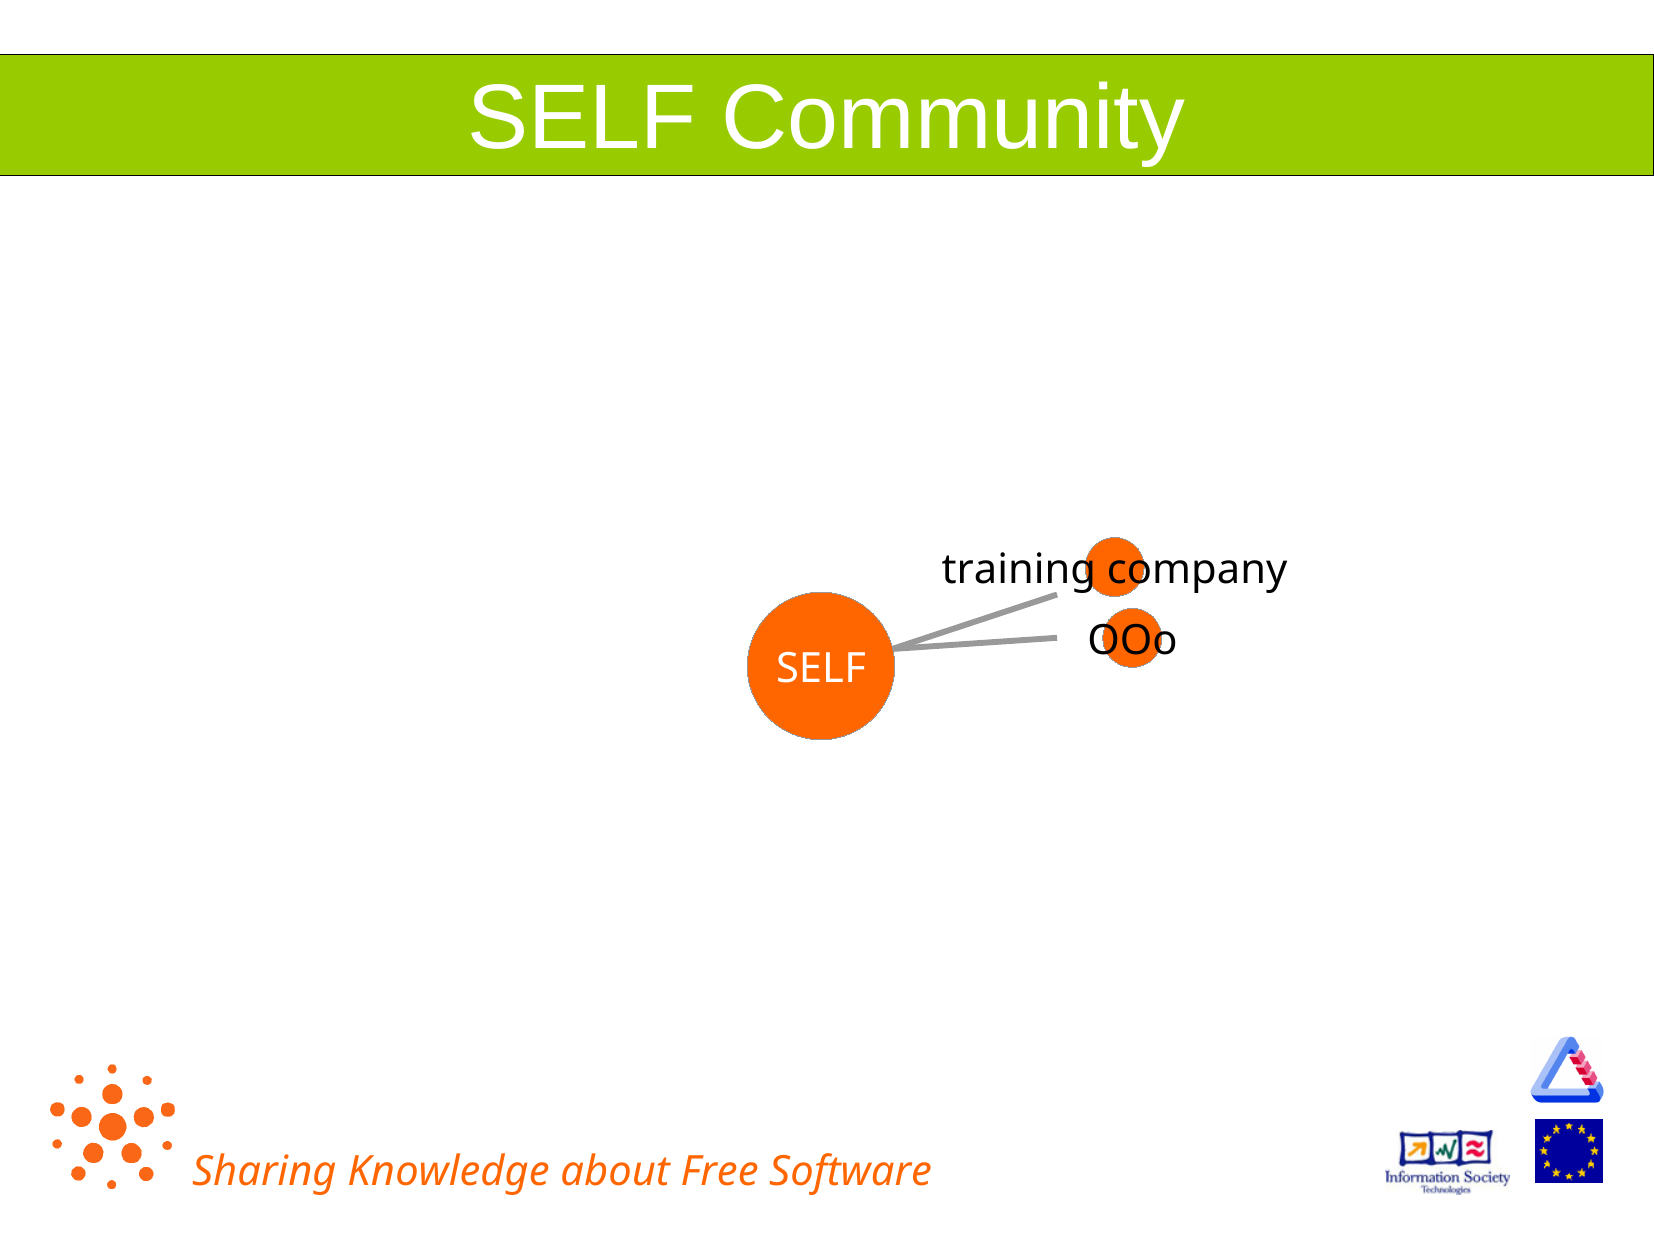

# SELF Community
training company
SELF
OOo